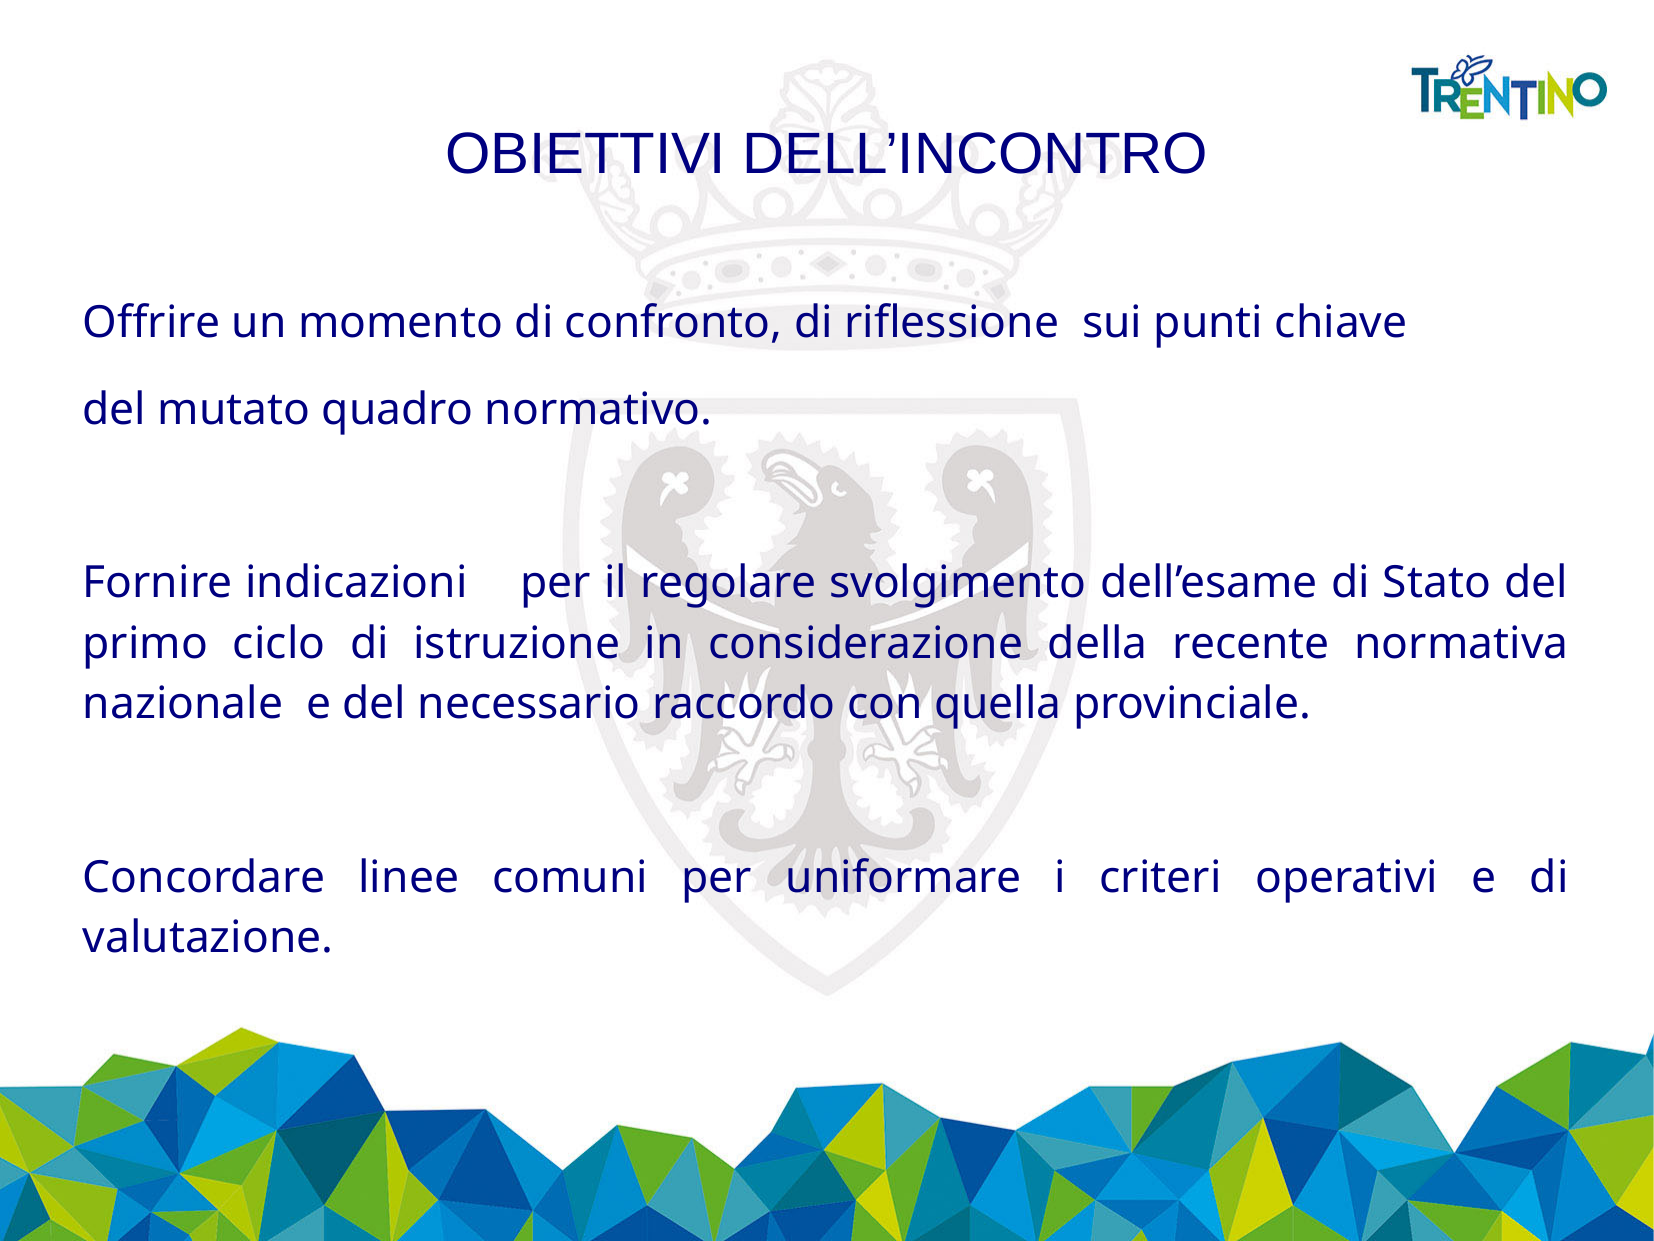

# OBIETTIVI DELL’INCONTRO
Offrire un momento di confronto, di riflessione sui punti chiave
del mutato quadro normativo.
Fornire indicazioni per il regolare svolgimento dell’esame di Stato del primo ciclo di istruzione in considerazione della recente normativa nazionale e del necessario raccordo con quella provinciale.
Concordare linee comuni per uniformare i criteri operativi e di valutazione.